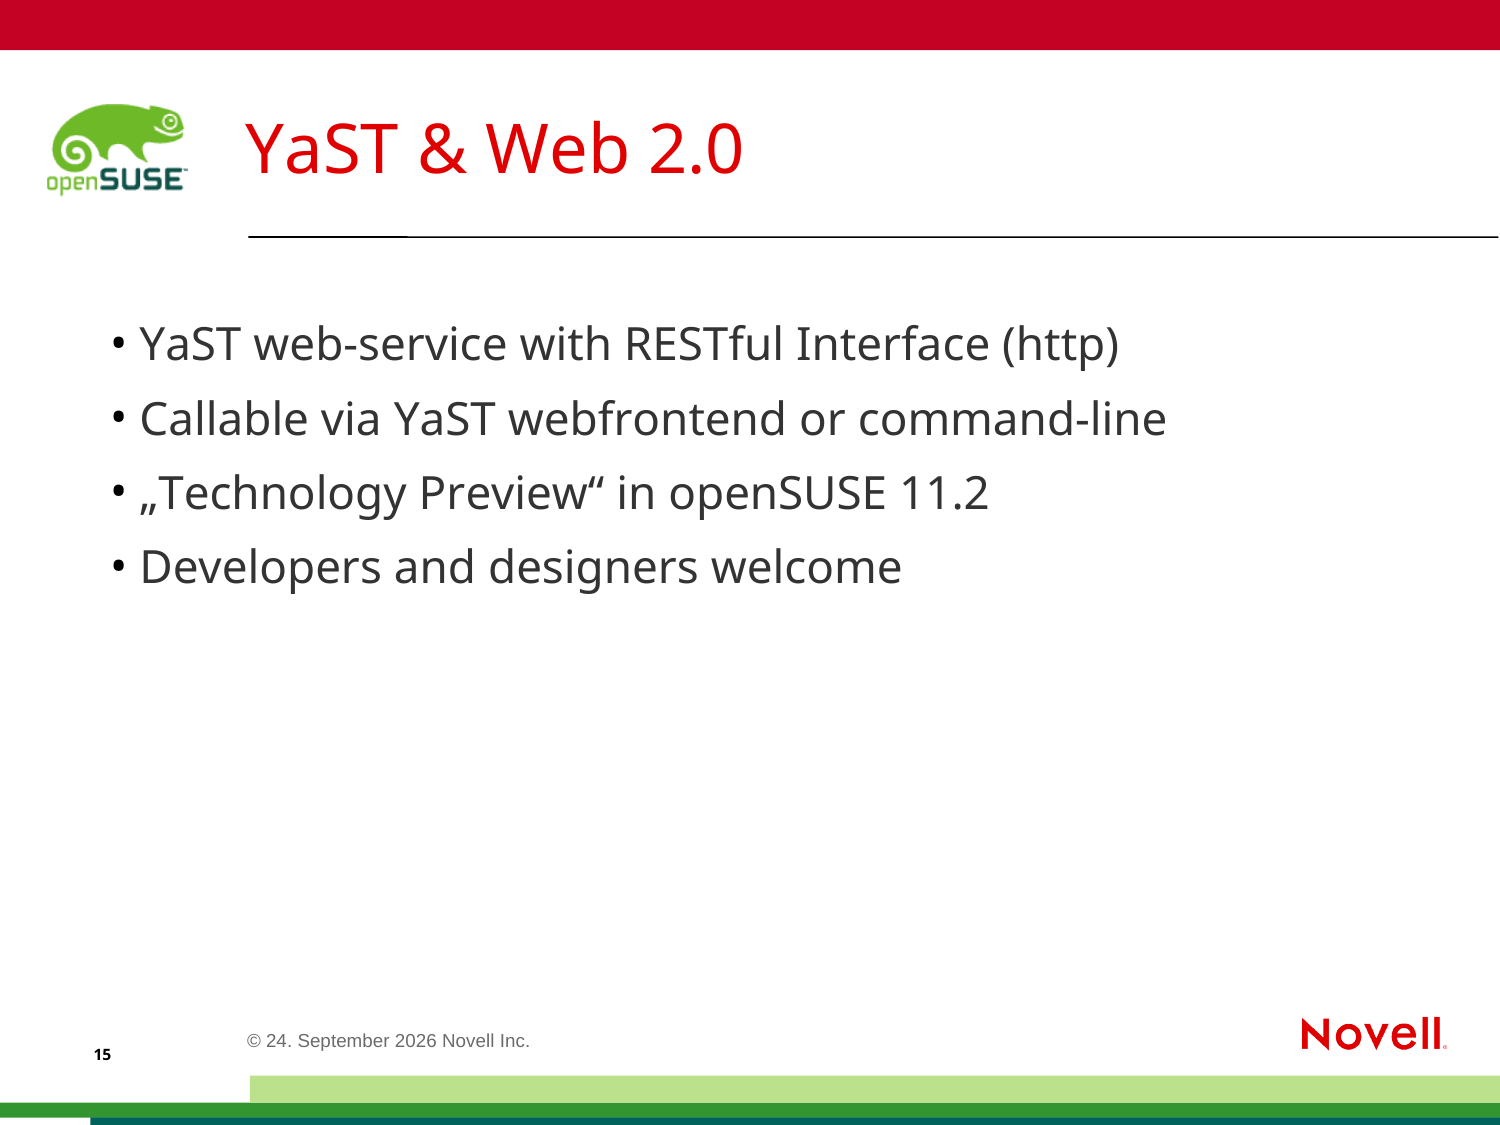

# YaST & Web 2.0
 YaST web-service with RESTful Interface (http)
 Callable via YaST webfrontend or command-line
 „Technology Preview“ in openSUSE 11.2
 Developers and designers welcome